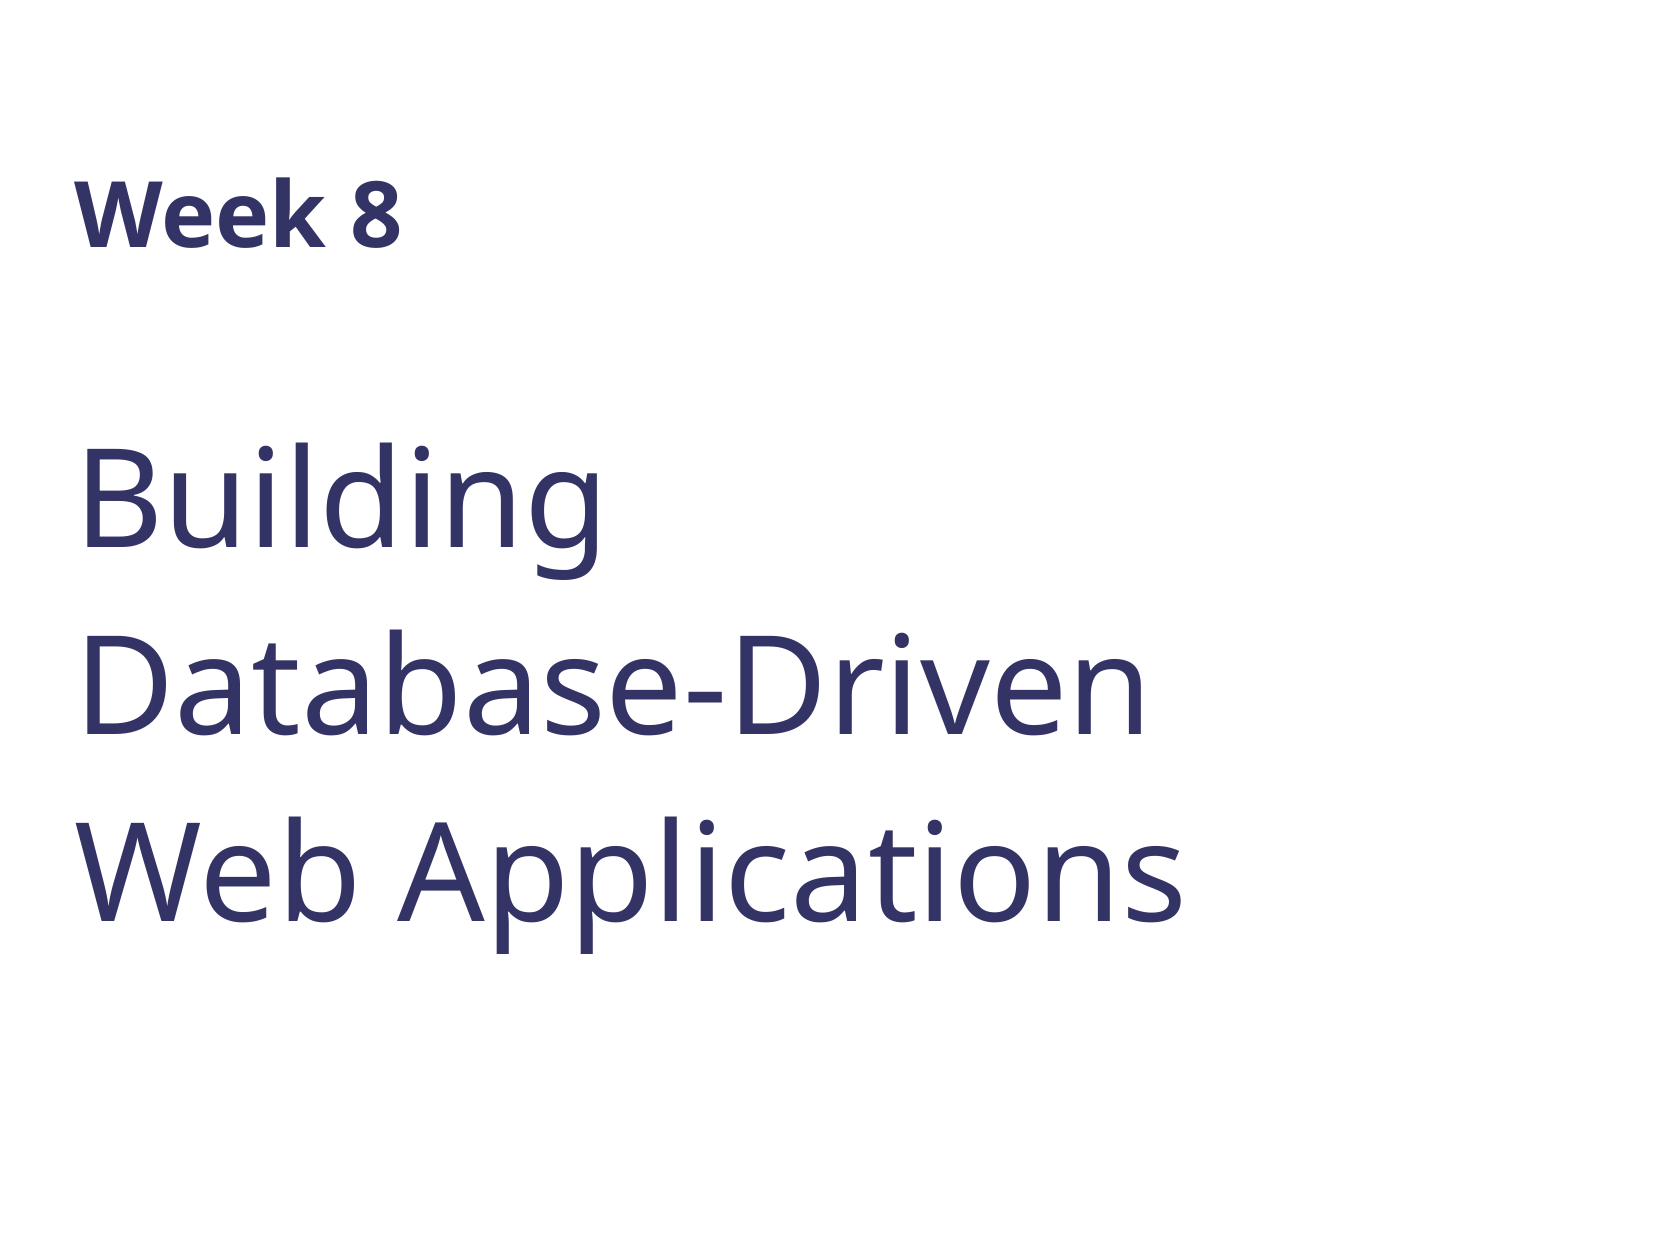

# Week 8 Building Database-Driven Web Applications